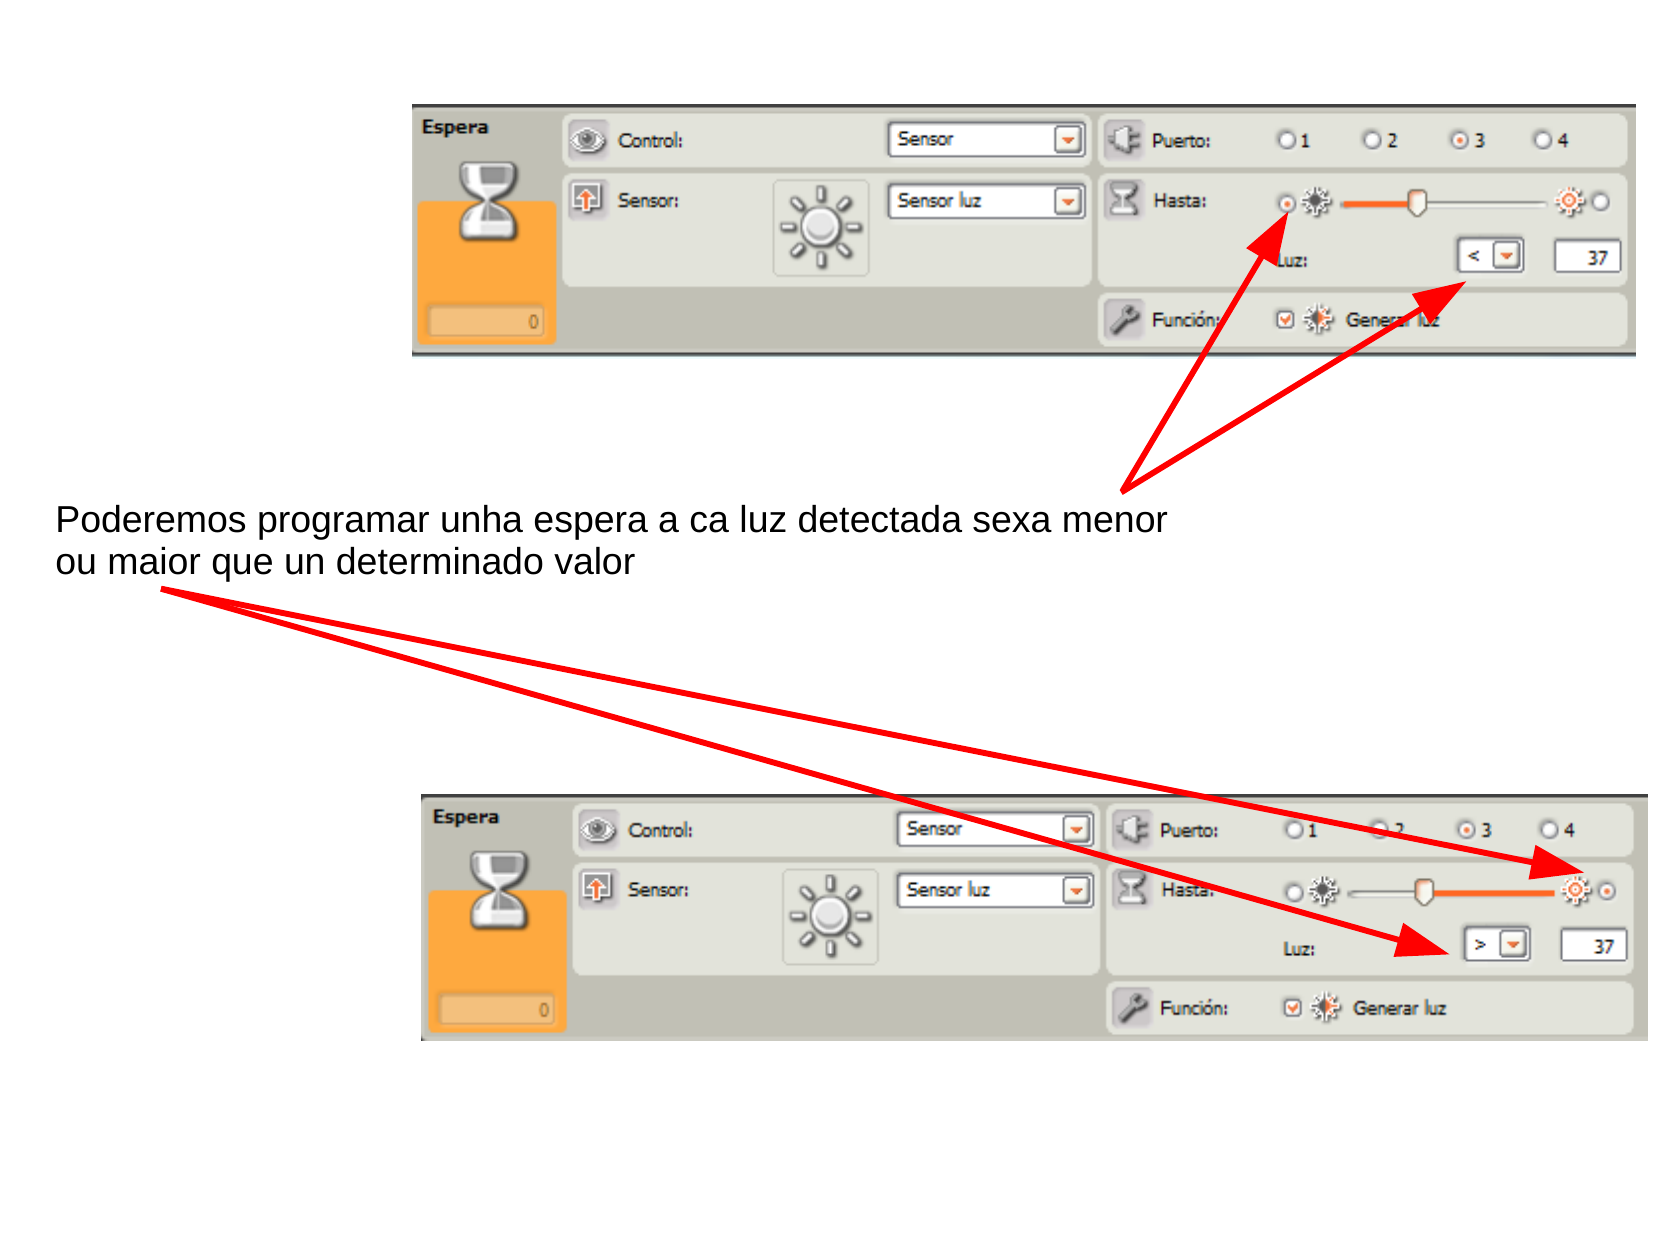

Poderemos programar unha espera a ca luz detectada sexa menor ou maior que un determinado valor